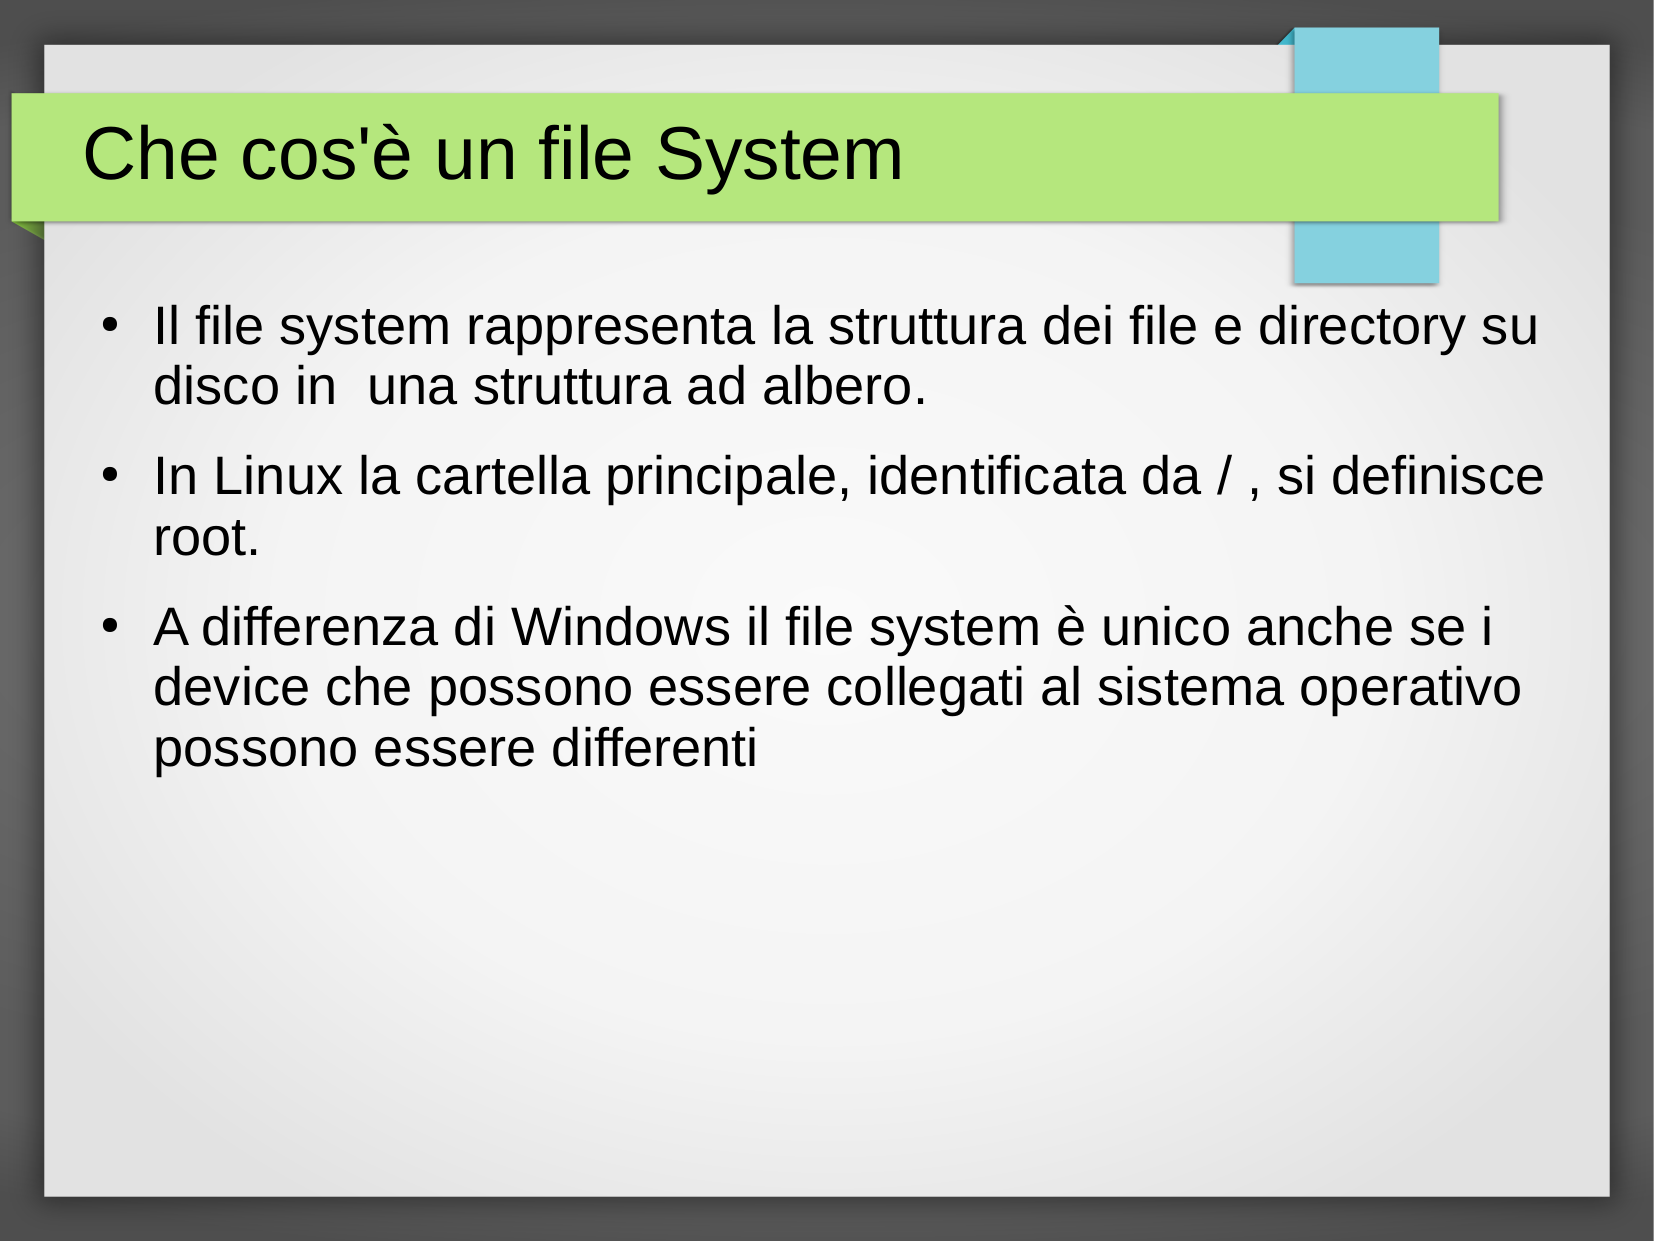

# Che cos'è un file System
Il file system rappresenta la struttura dei file e directory su disco in una struttura ad albero.
In Linux la cartella principale, identificata da / , si definisce root.
A differenza di Windows il file system è unico anche se i device che possono essere collegati al sistema operativo possono essere differenti